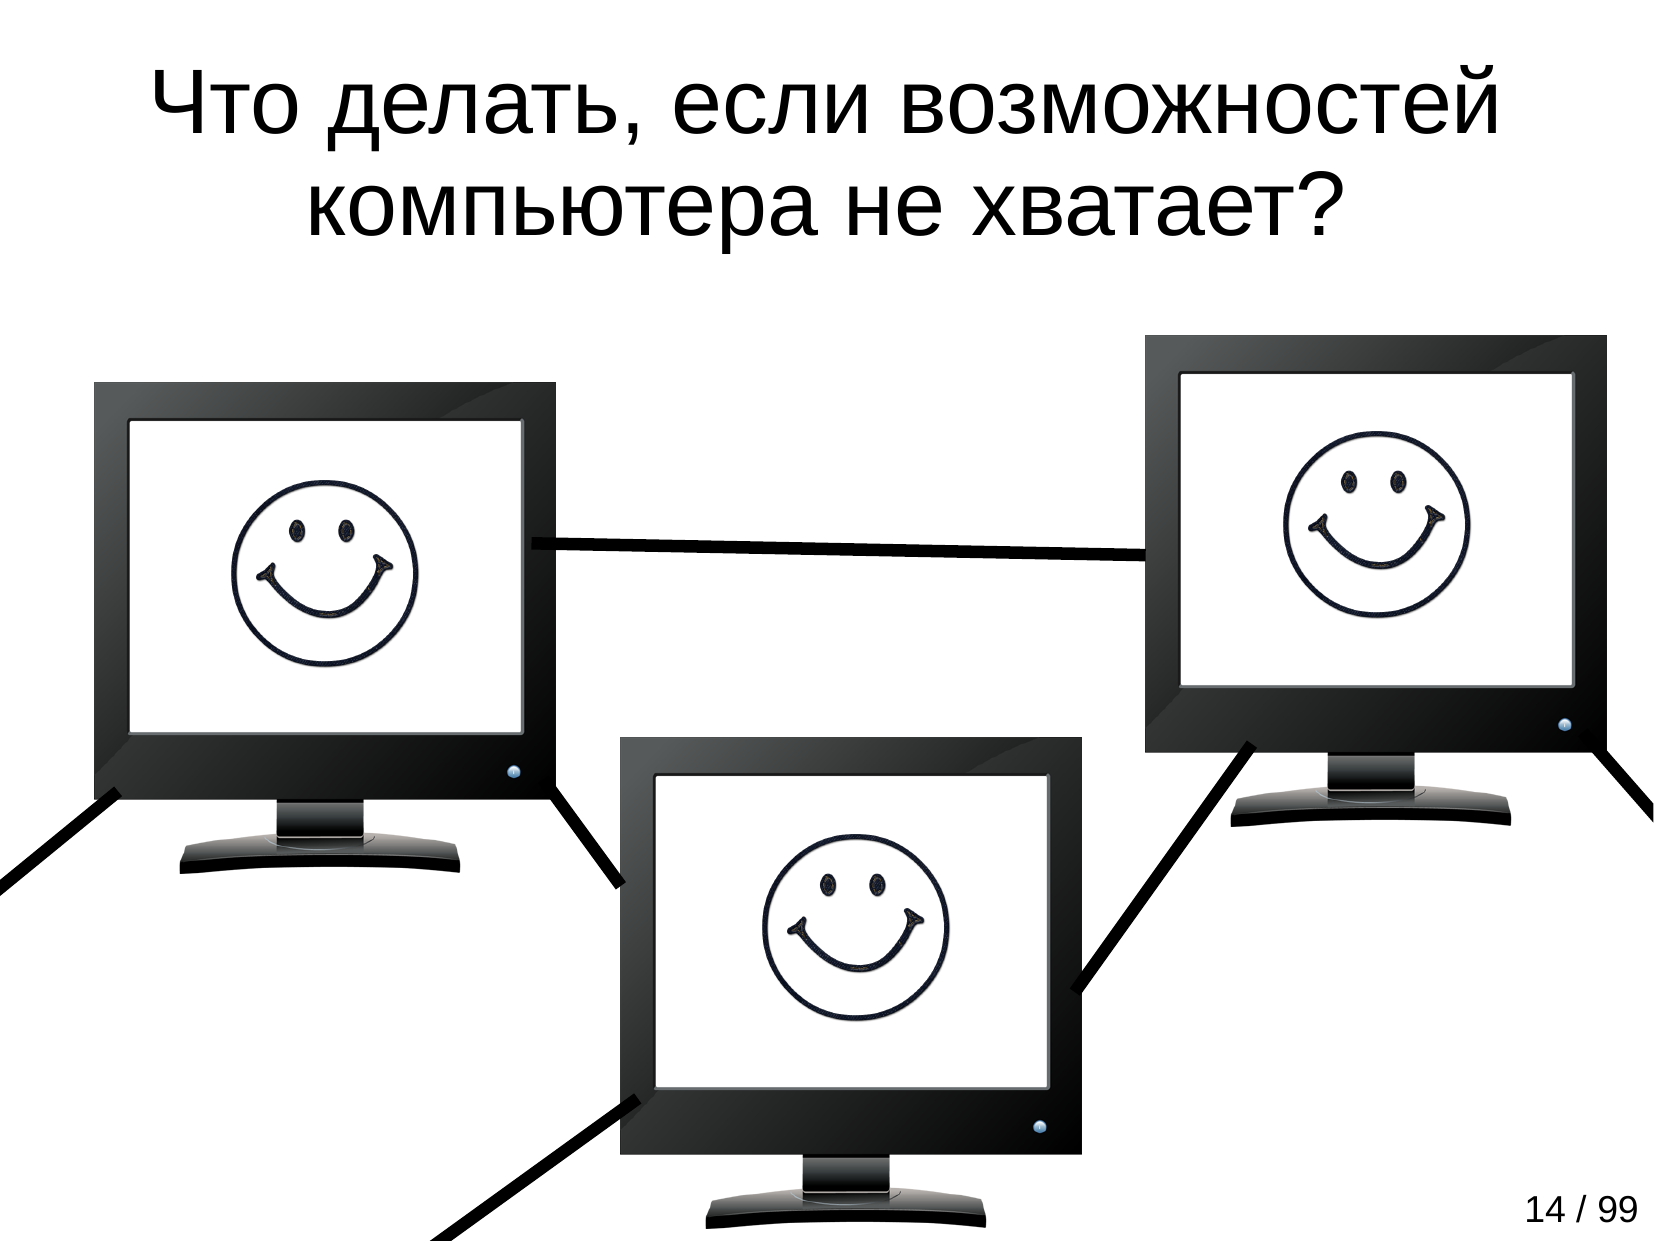

# Что делать, если возможностей компьютера не хватает?